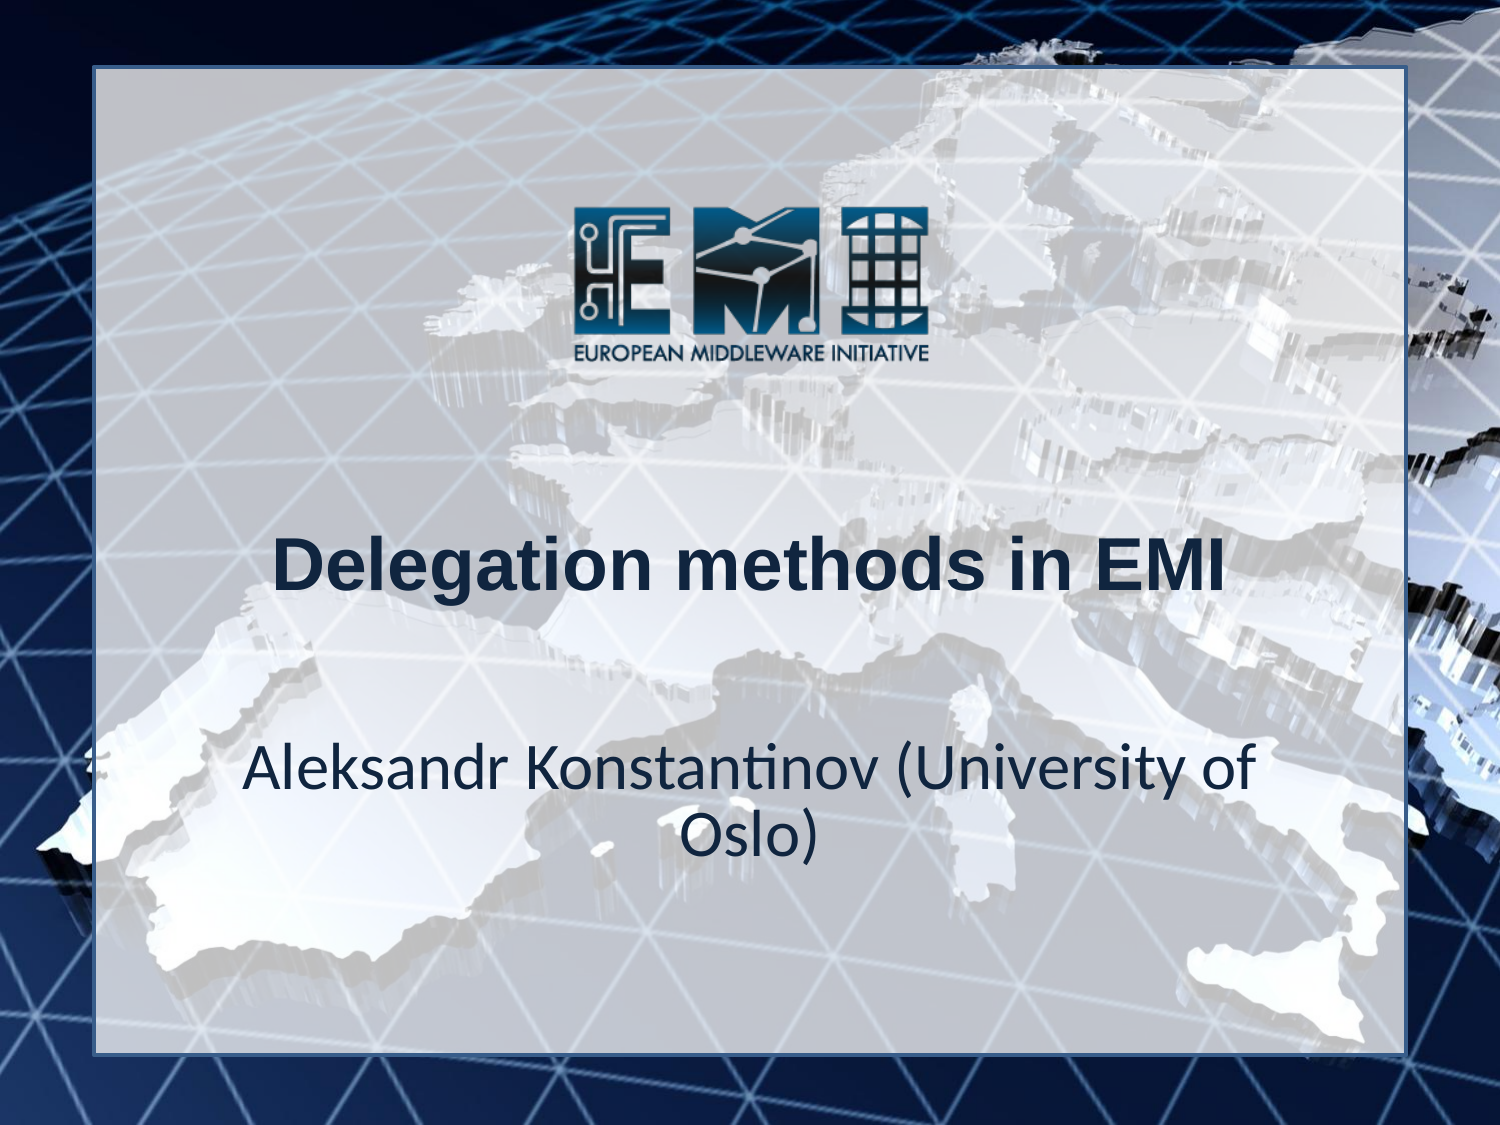

# Delegation methods in EMI
Aleksandr Konstantinov (University of Oslo)